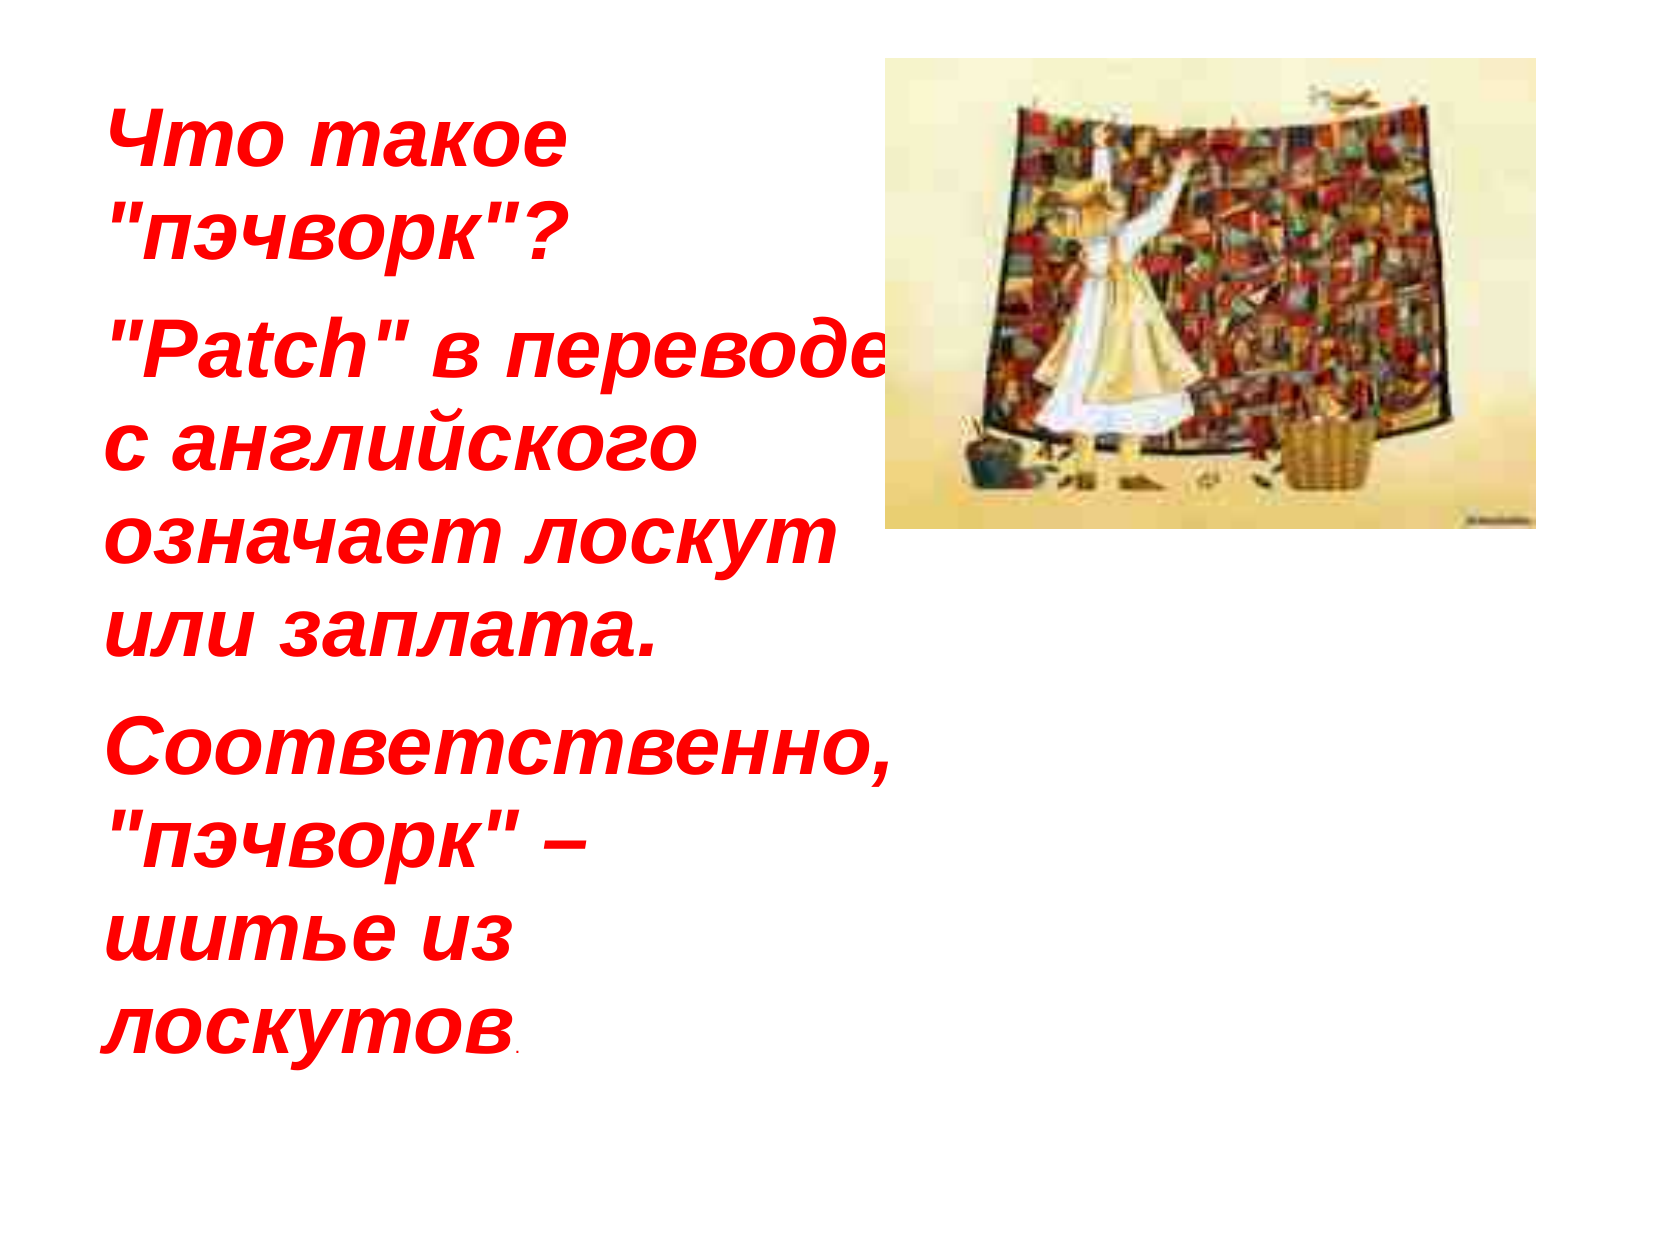

#
Что такое "пэчворк"?
"Patch" в переводе с английского означает лоскут или заплата.
Соответственно, "пэчворк" – шитье из лоскутов.